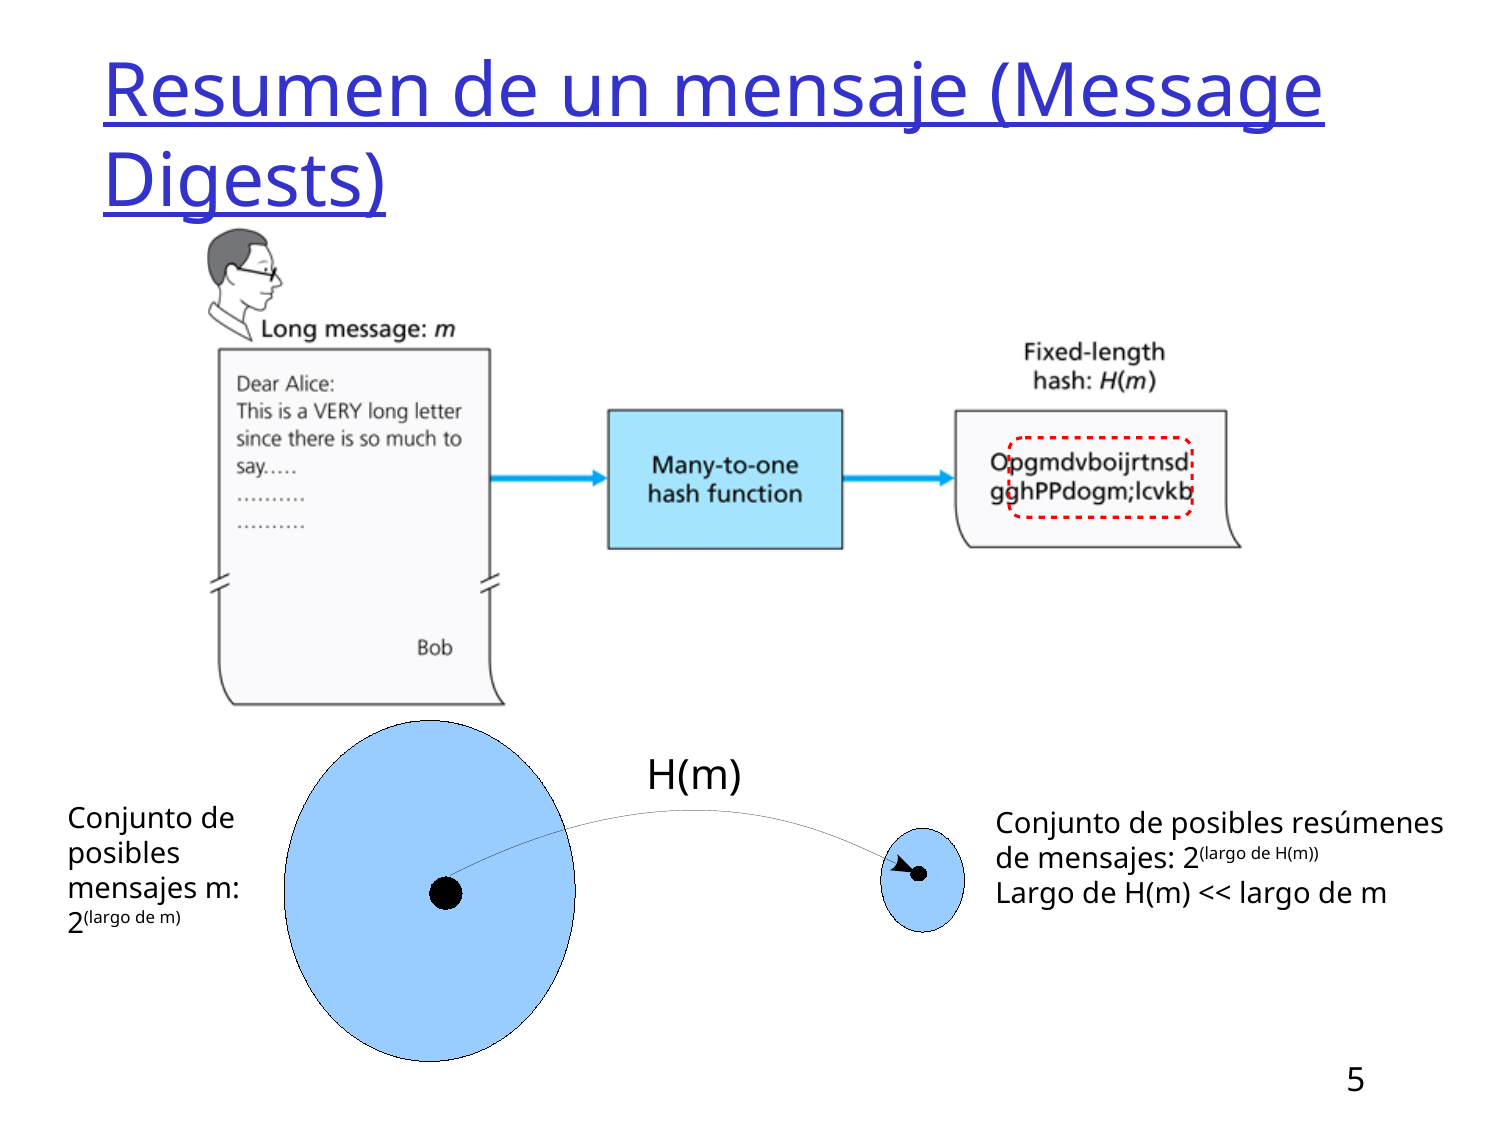

# Resumen de un mensaje (Message Digests)
H(m)
Conjunto de posibles mensajes m: 2(largo de m)
Conjunto de posibles resúmenes de mensajes: 2(largo de H(m))
Largo de H(m) << largo de m
5